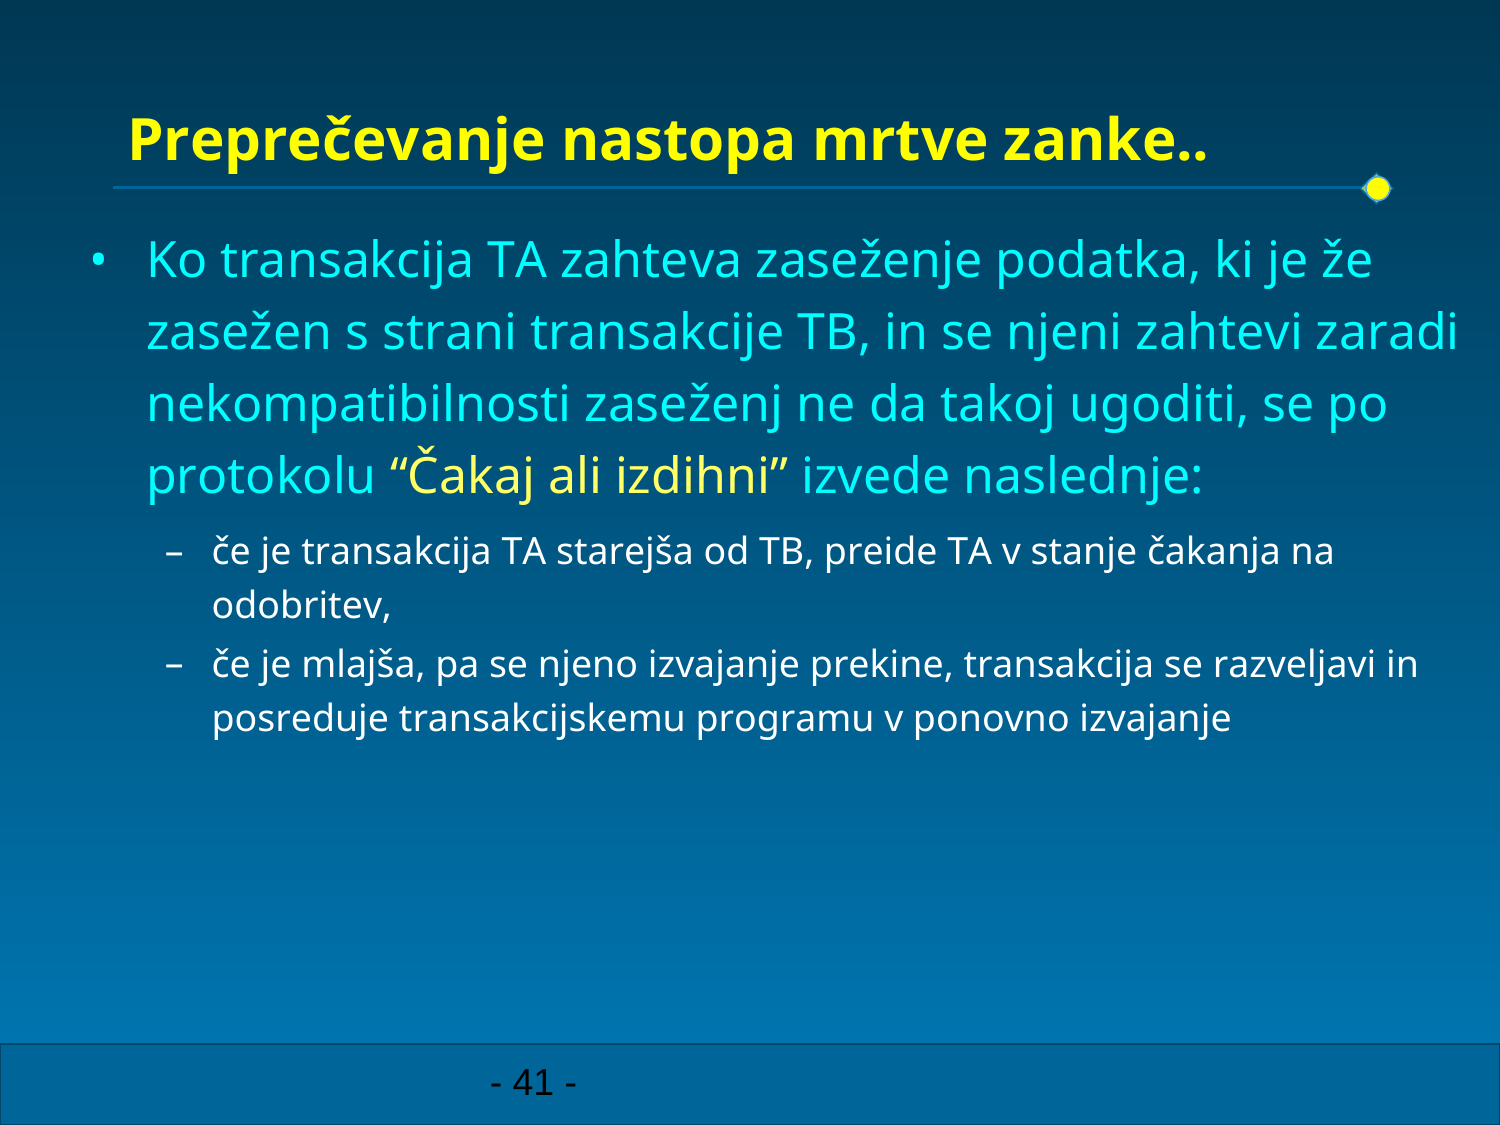

# Preprečevanje nastopa mrtve zanke..
Ko transakcija TA zahteva zaseženje podatka, ki je že zasežen s strani transakcije TB, in se njeni zahtevi zaradi nekompatibilnosti zaseženj ne da takoj ugoditi, se po protokolu “Čakaj ali izdihni” izvede naslednje:
če je transakcija TA starejša od TB, preide TA v stanje čakanja na odobritev,
če je mlajša, pa se njeno izvajanje prekine, transakcija se razveljavi in posreduje transakcijskemu programu v ponovno izvajanje